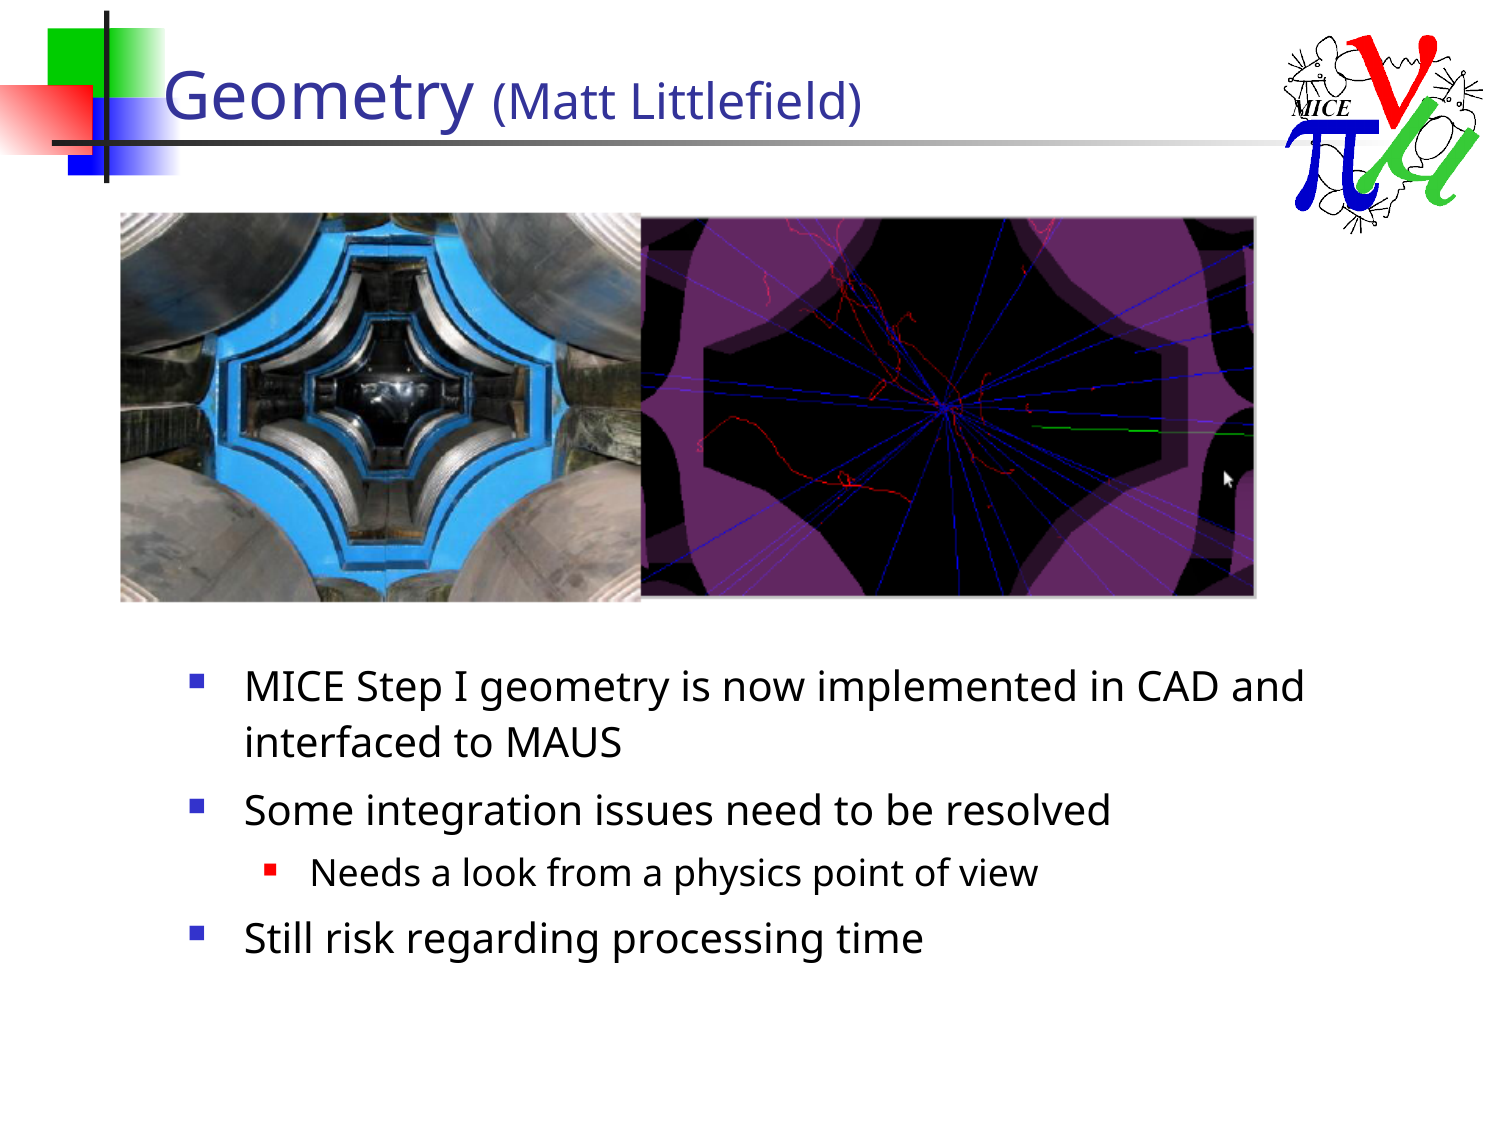

# Geometry (Matt Littlefield)
MICE Step I geometry is now implemented in CAD and interfaced to MAUS
Some integration issues need to be resolved
Needs a look from a physics point of view
Still risk regarding processing time